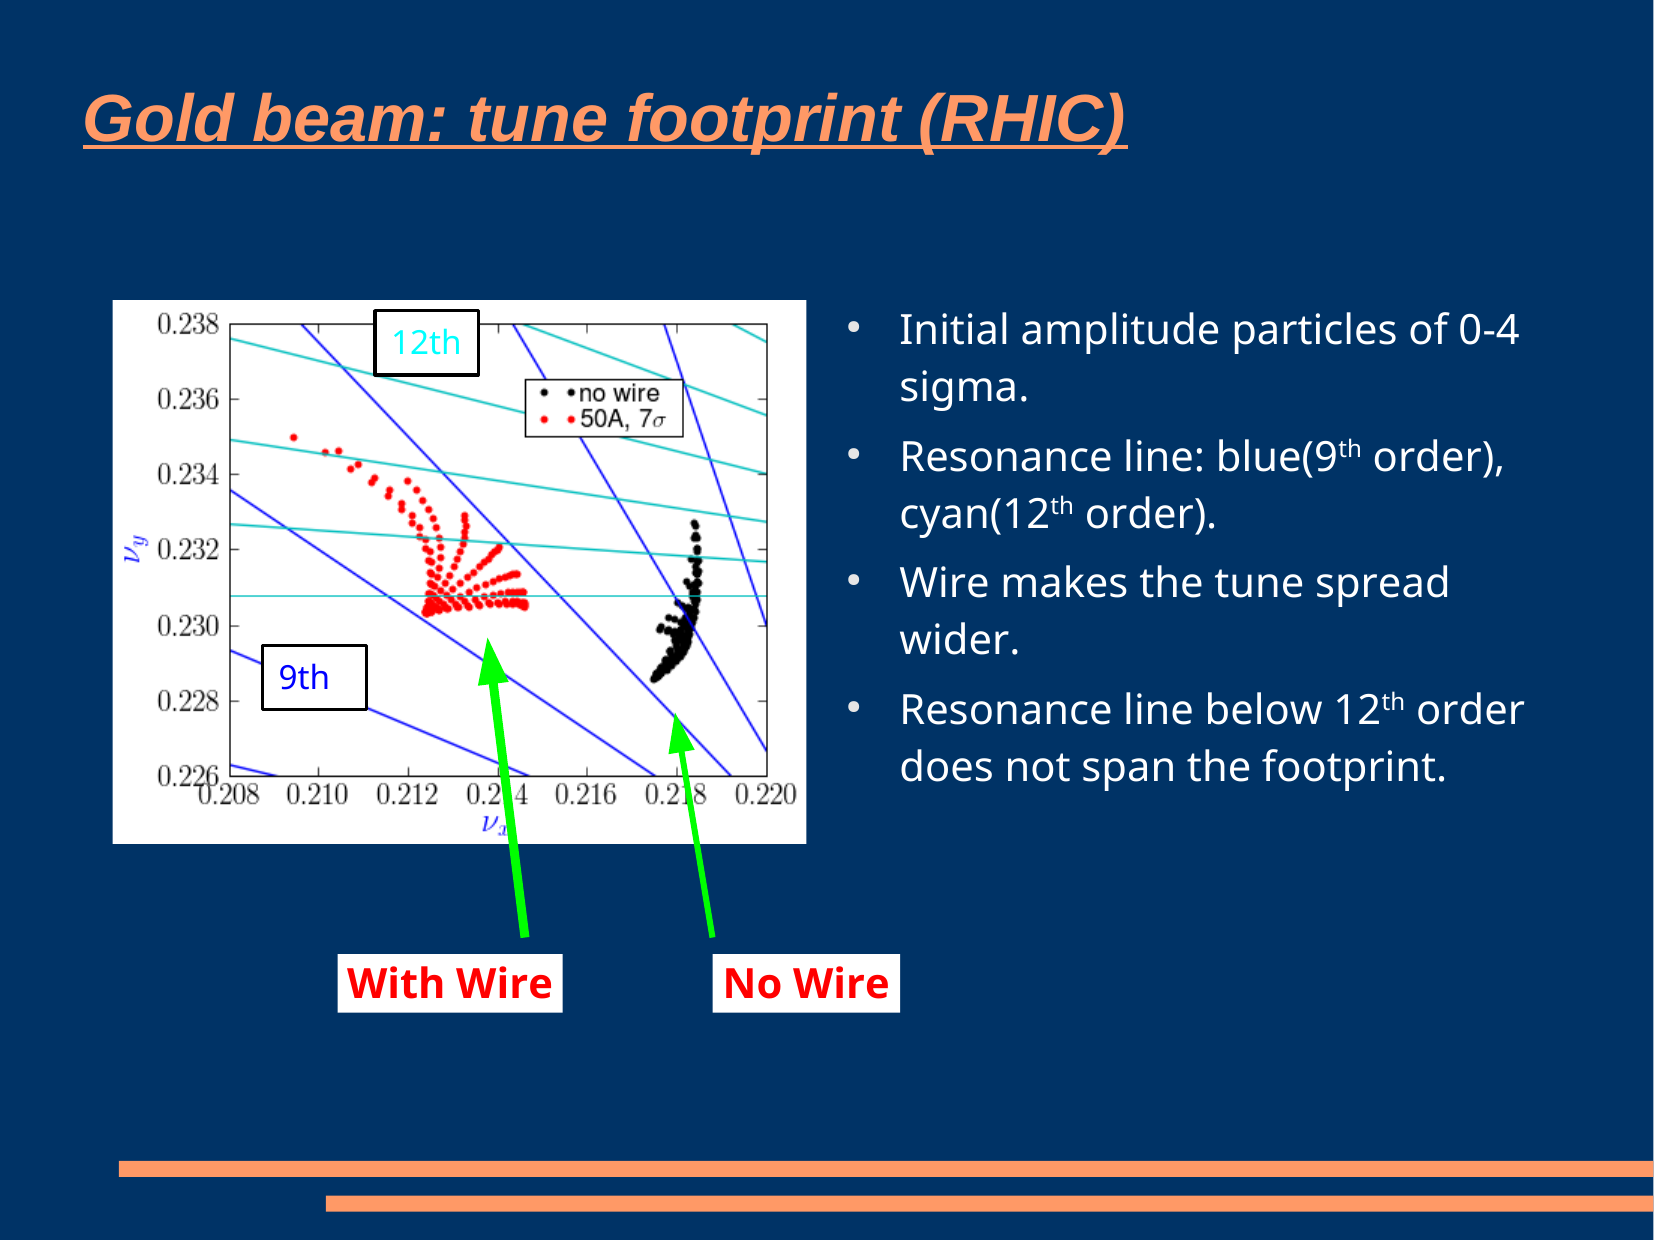

# Gold beam: tune footprint (RHIC)
Initial amplitude particles of 0-4 sigma.
Resonance line: blue(9th order), cyan(12th order).
Wire makes the tune spread wider.
Resonance line below 12th order does not span the footprint.
12th
9th
With Wire
No Wire